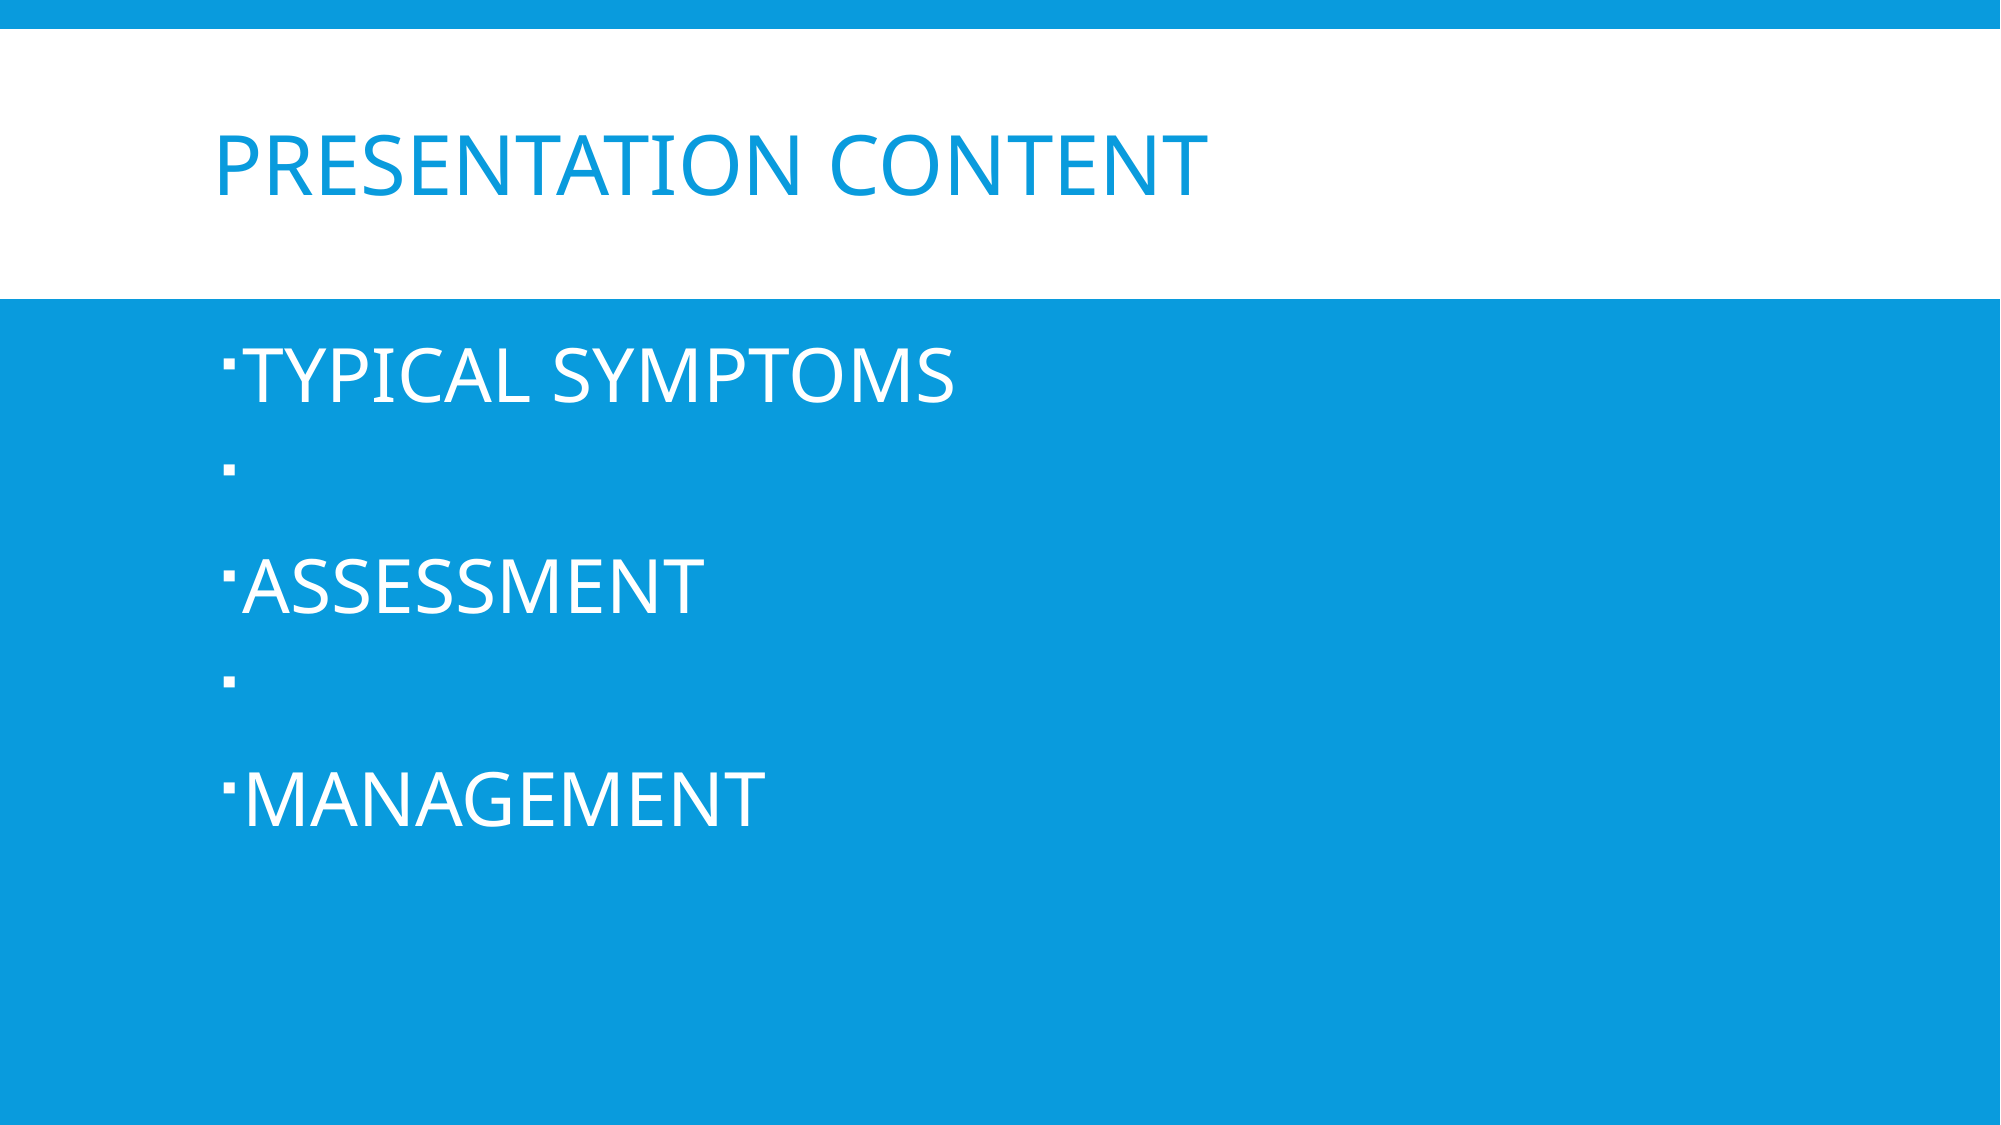

# PRESENTATION CONTENT
TYPICAL SYMPTOMS
ASSESSMENT
MANAGEMENT